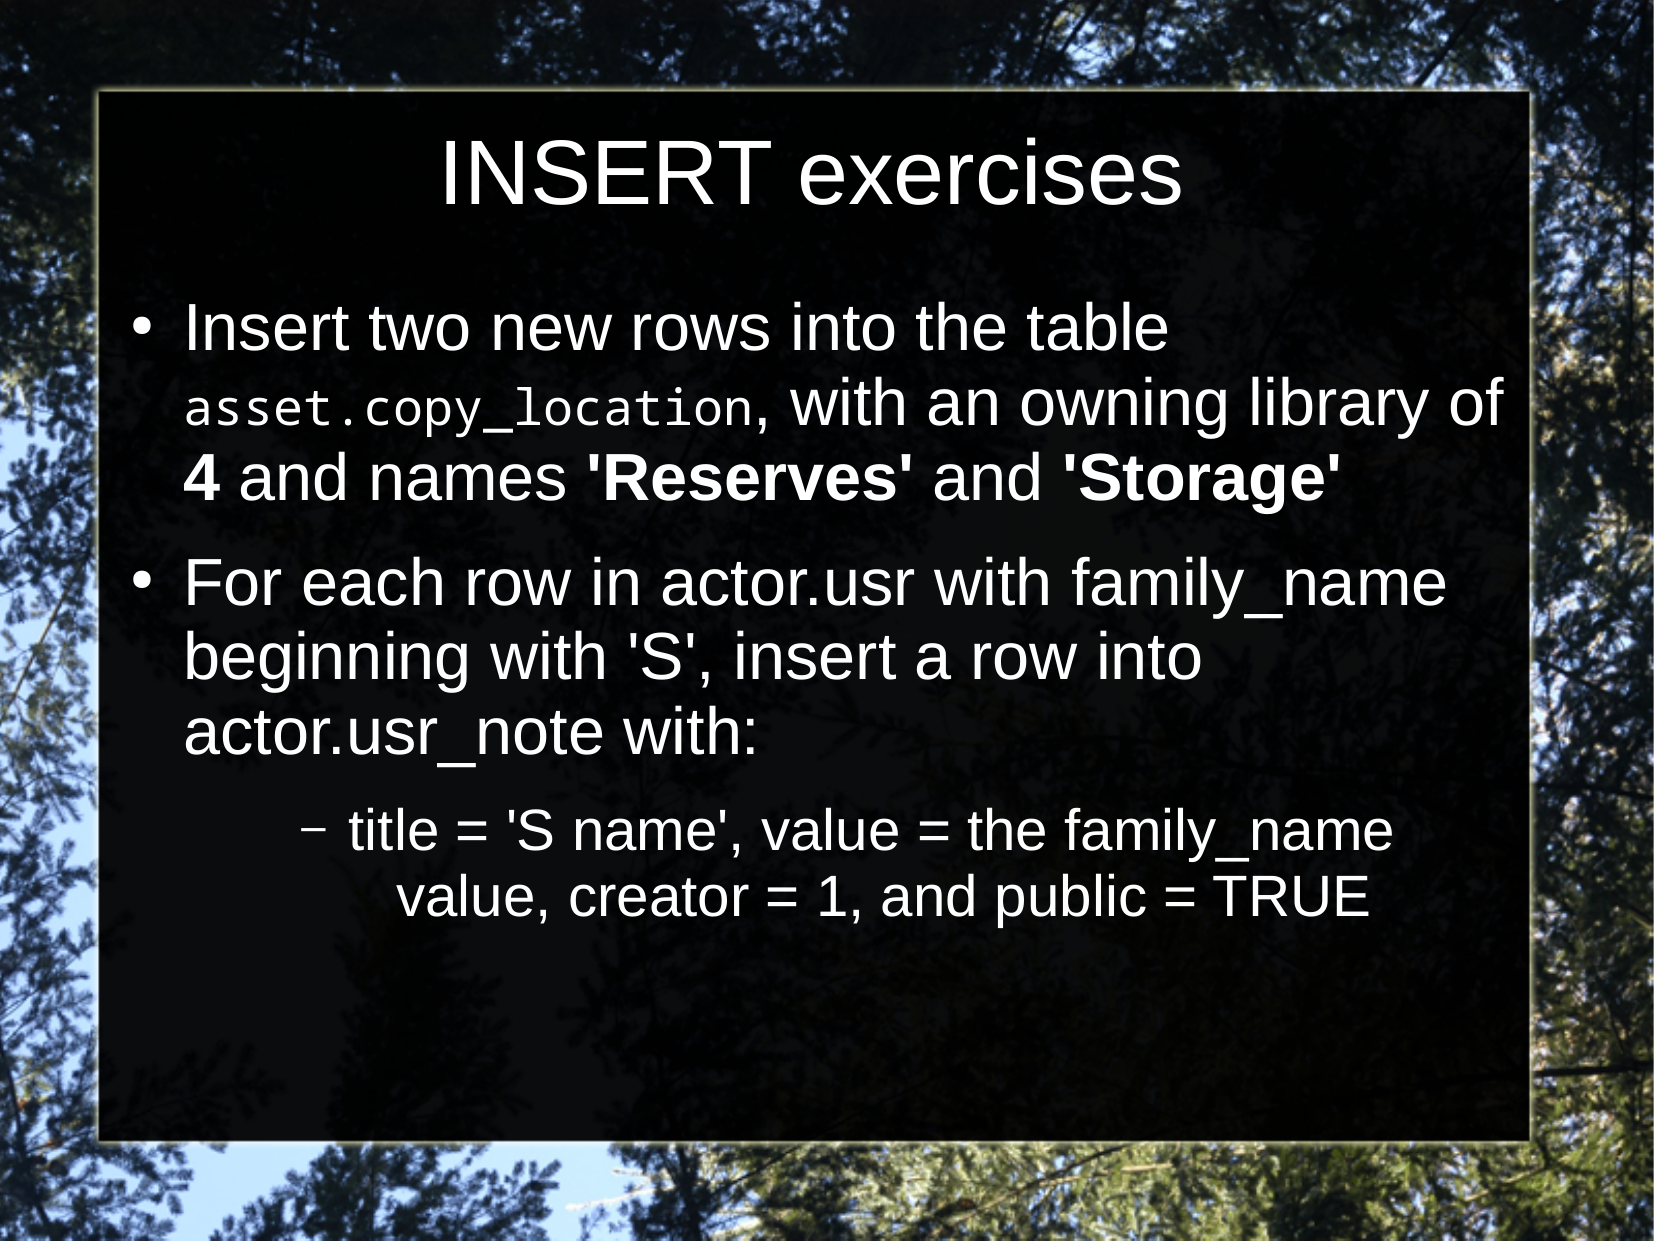

# INSERT exercises
Insert two new rows into the table asset.copy_location, with an owning library of 4 and names 'Reserves' and 'Storage'
For each row in actor.usr with family_name beginning with 'S', insert a row into actor.usr_note with:
title = 'S name', value = the family_name value, creator = 1, and public = TRUE